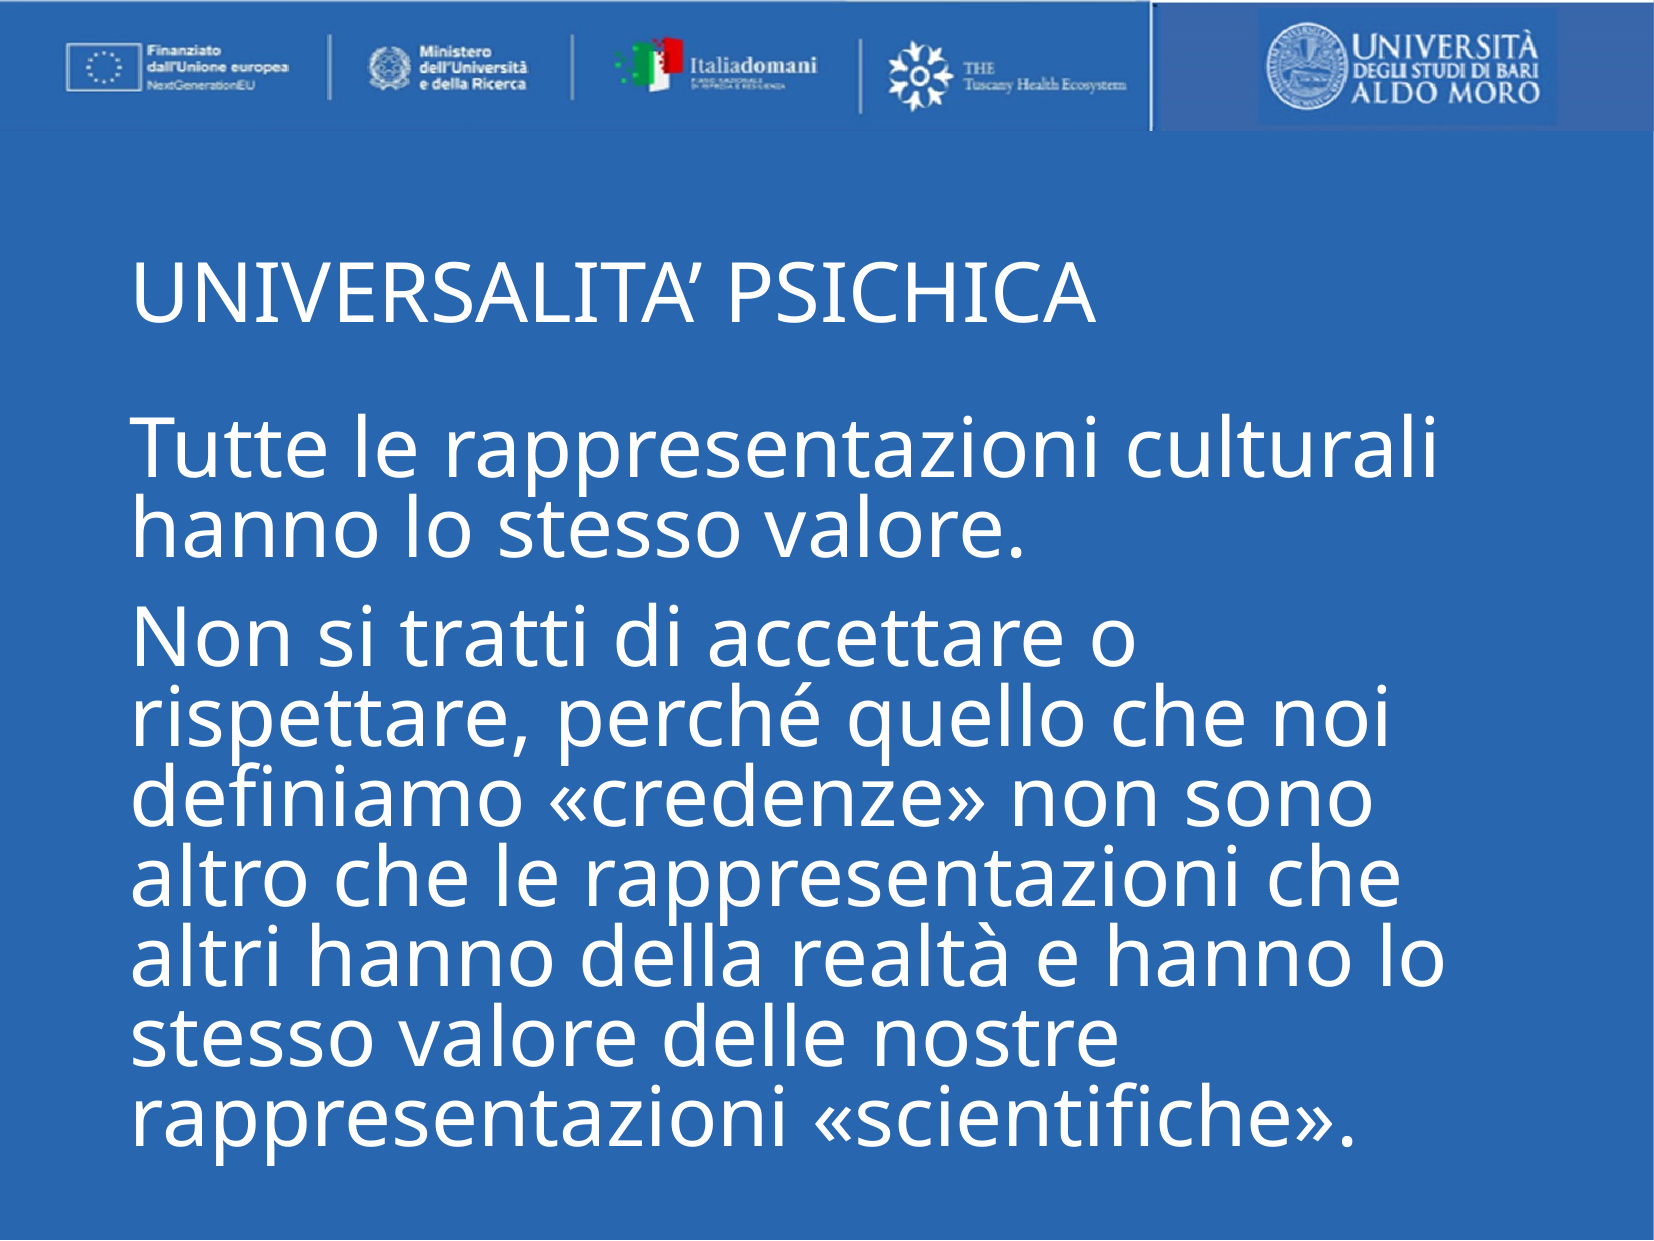

# UNIVERSALITA’ PSICHICA
Tutte le rappresentazioni culturali hanno lo stesso valore.
Non si tratti di accettare o rispettare, perché quello che noi definiamo «credenze» non sono altro che le rappresentazioni che altri hanno della realtà e hanno lo stesso valore delle nostre rappresentazioni «scientifiche».